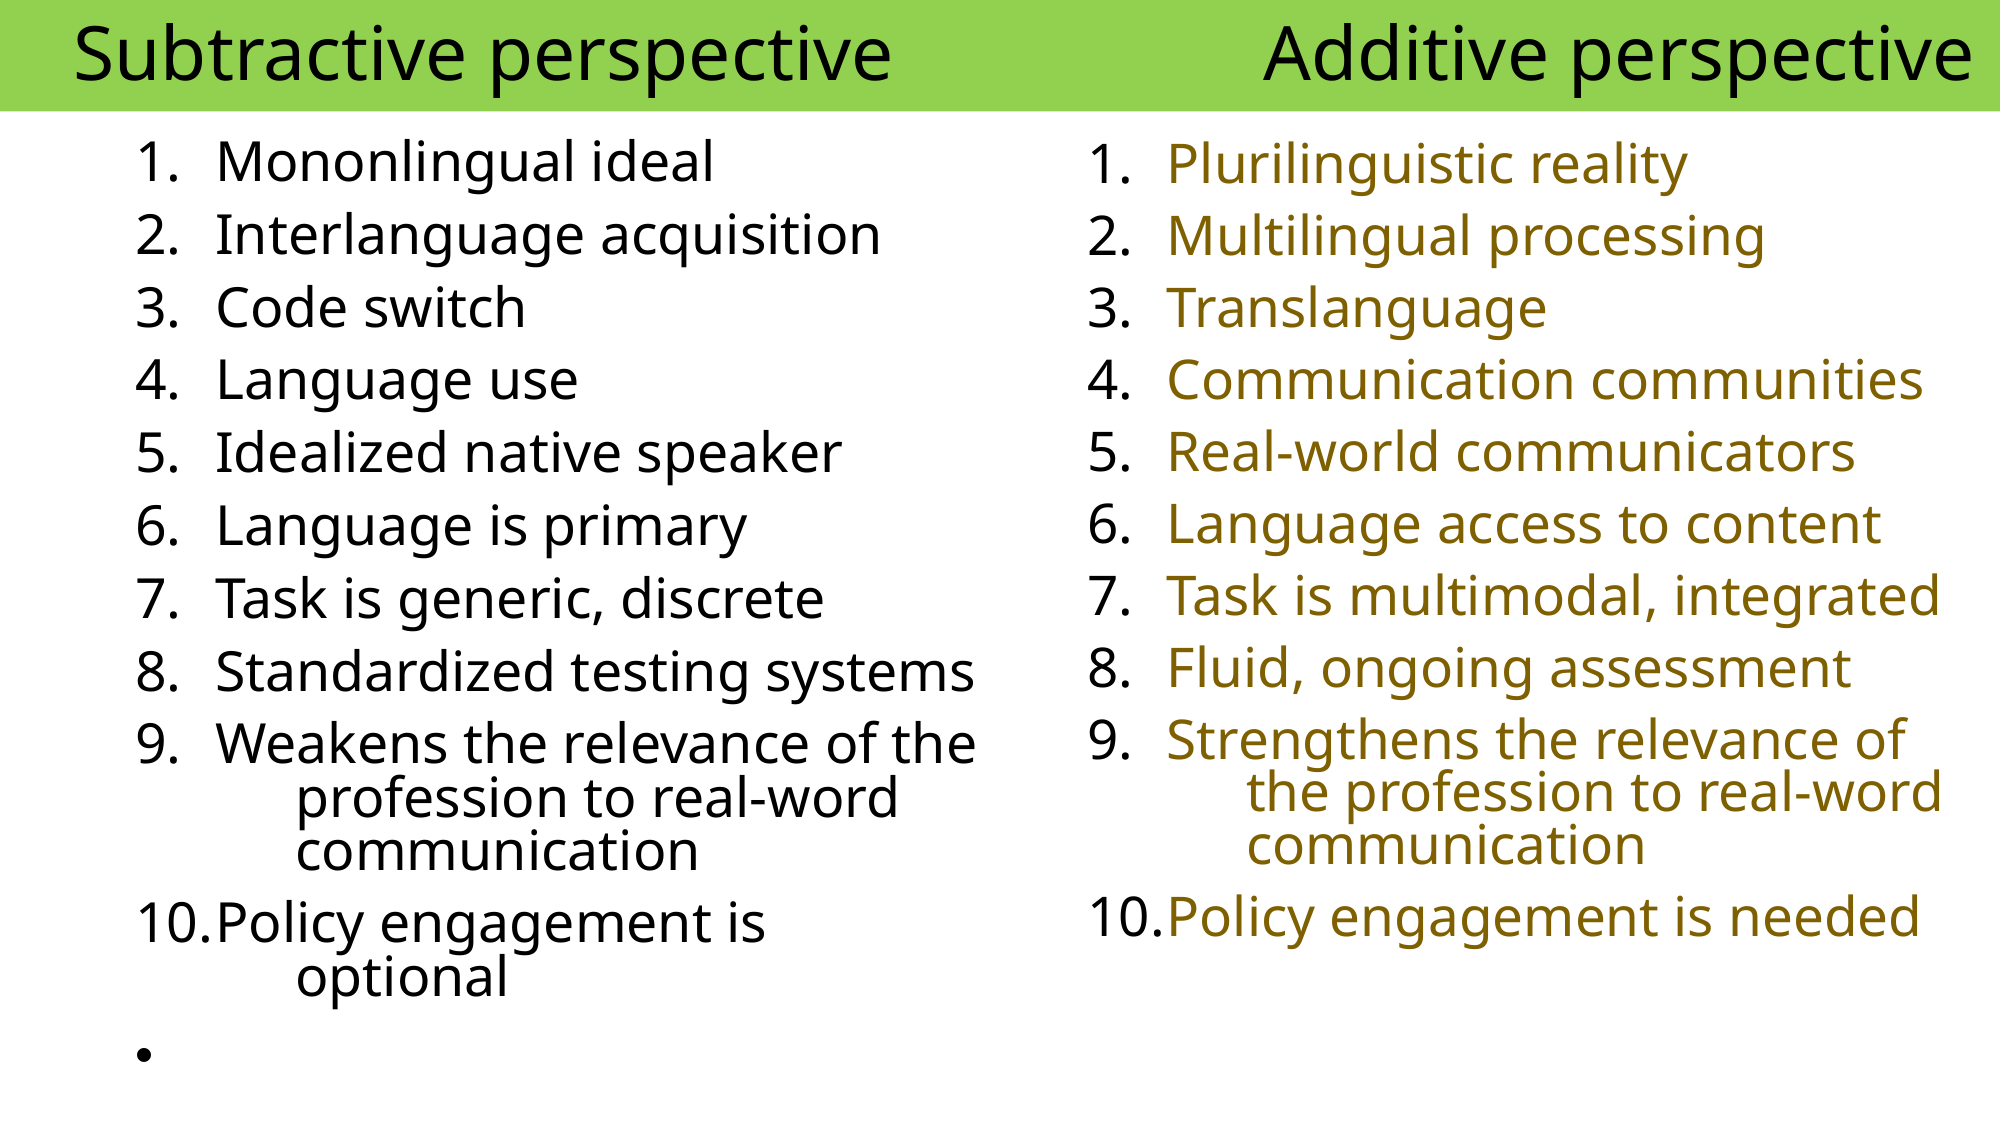

# Subtractive perspective Additive perspective
Mononlingual ideal
Interlanguage acquisition
Code switch
Language use
Idealized native speaker
Language is primary
Task is generic, discrete
Standardized testing systems
Weakens the relevance of the profession to real-word communication
Policy engagement is optional
Plurilinguistic reality
Multilingual processing
Translanguage
Communication communities
Real-world communicators
Language access to content
Task is multimodal, integrated
Fluid, ongoing assessment
Strengthens the relevance of the profession to real-word communication
Policy engagement is needed